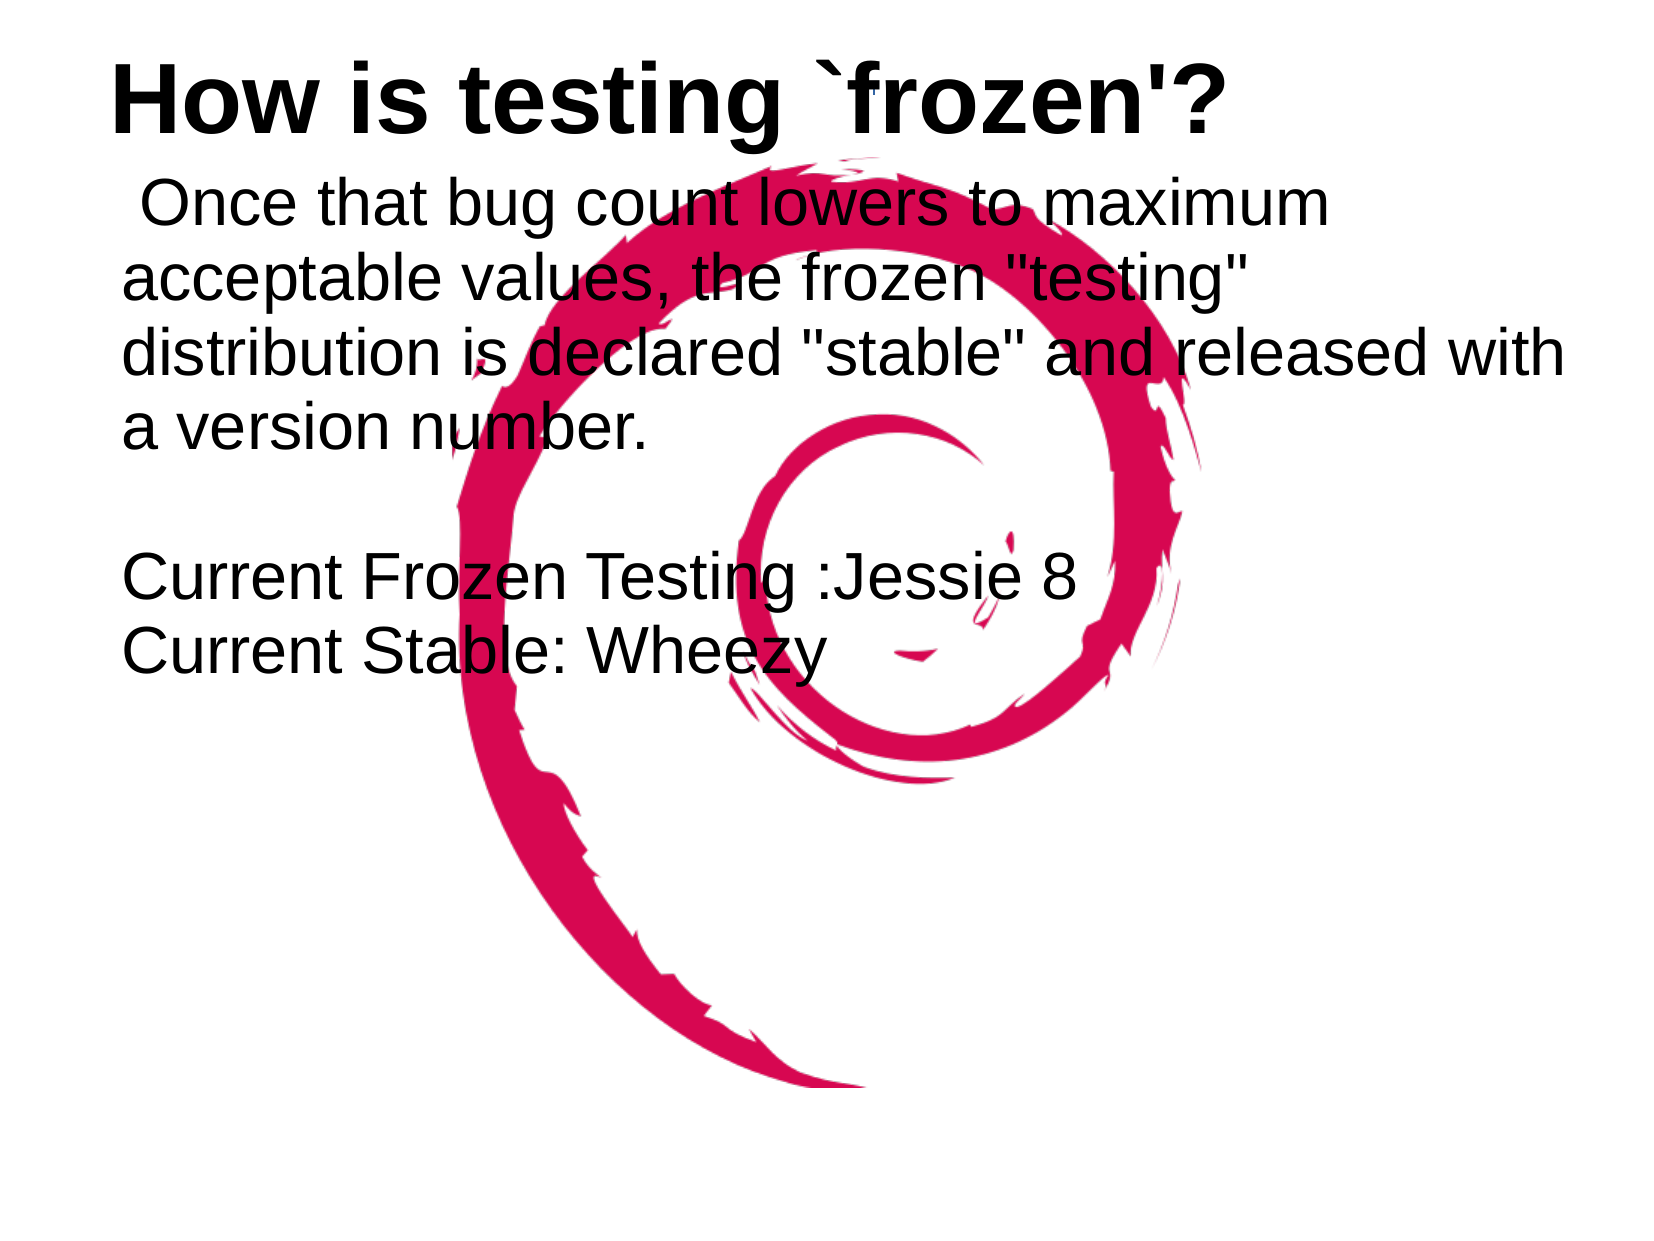

How is testing `frozen'?
 Once that bug count lowers to maximum acceptable values, the frozen "testing" distribution is declared "stable" and released with a version number.
Current Frozen Testing :Jessie 8
Current Stable: Wheezy